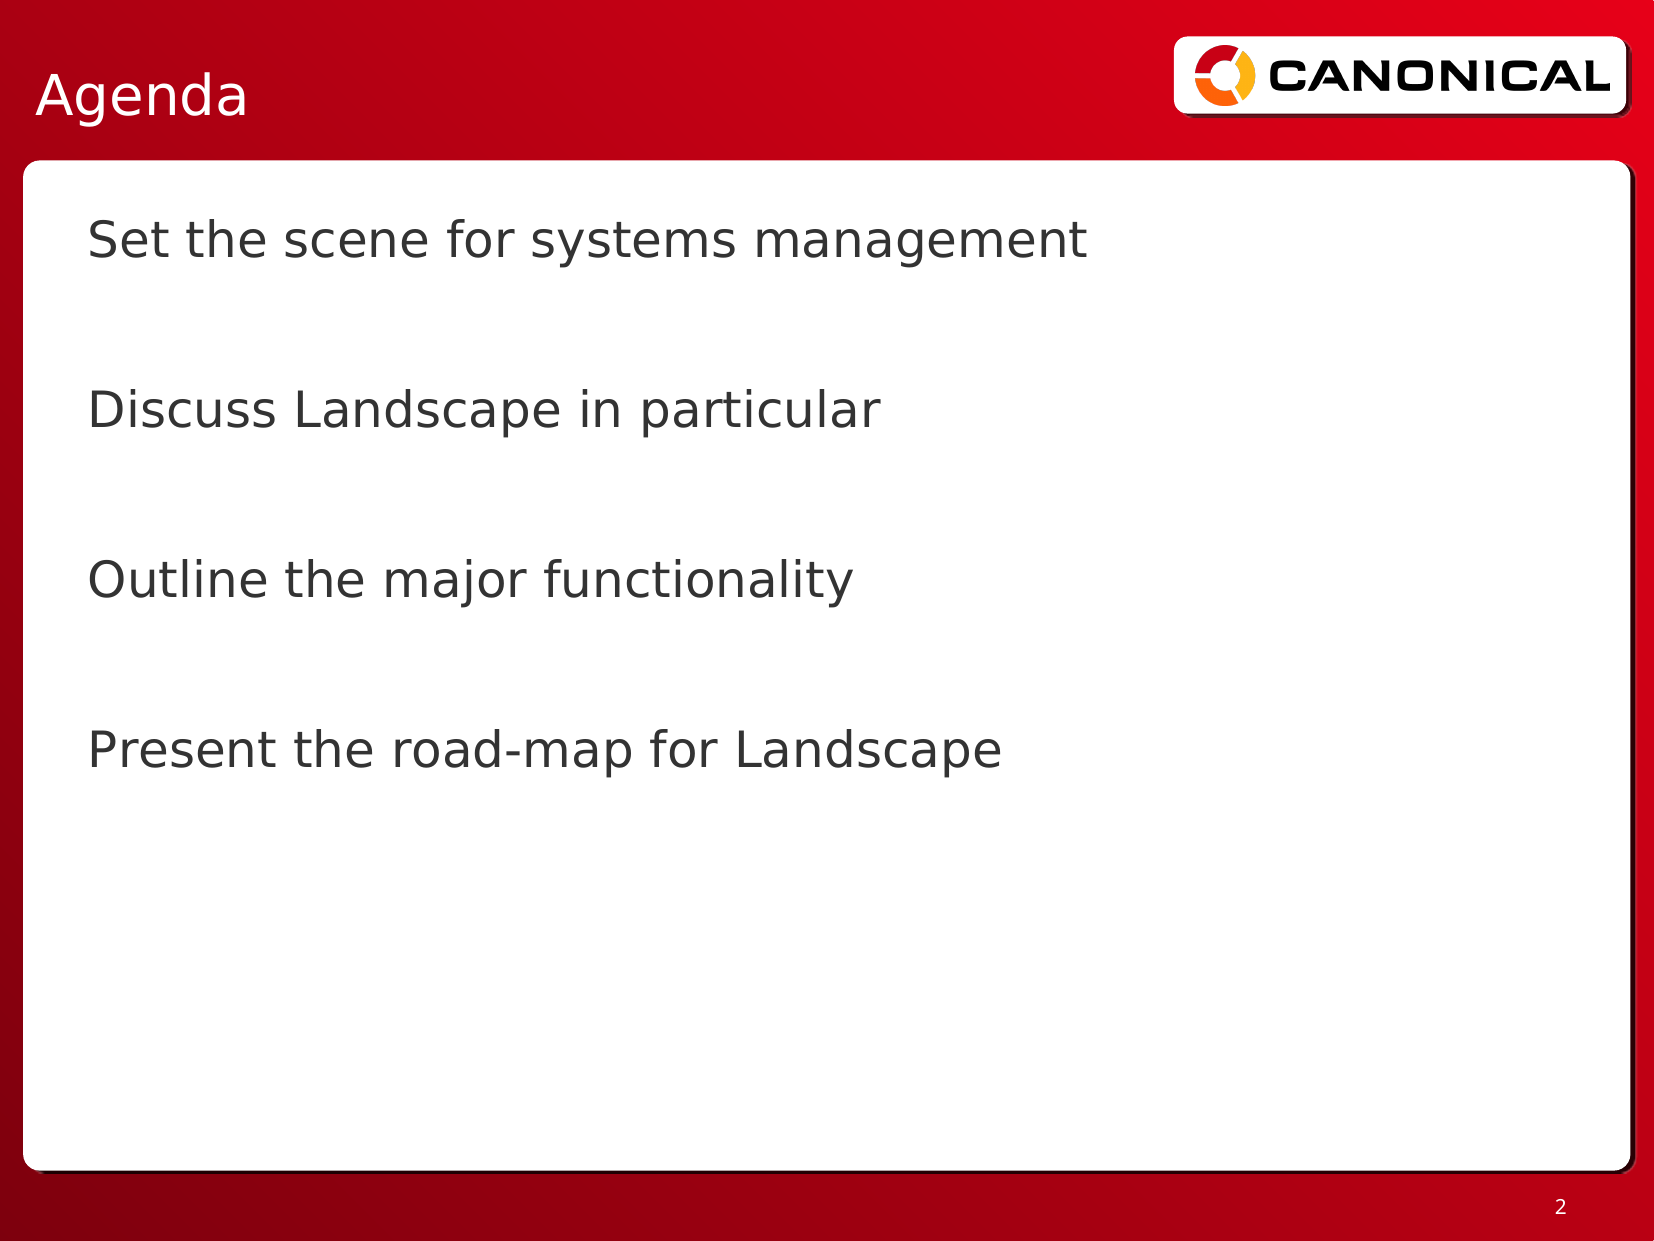

# Agenda
Set the scene for systems management
Discuss Landscape in particular
Outline the major functionality
Present the road-map for Landscape